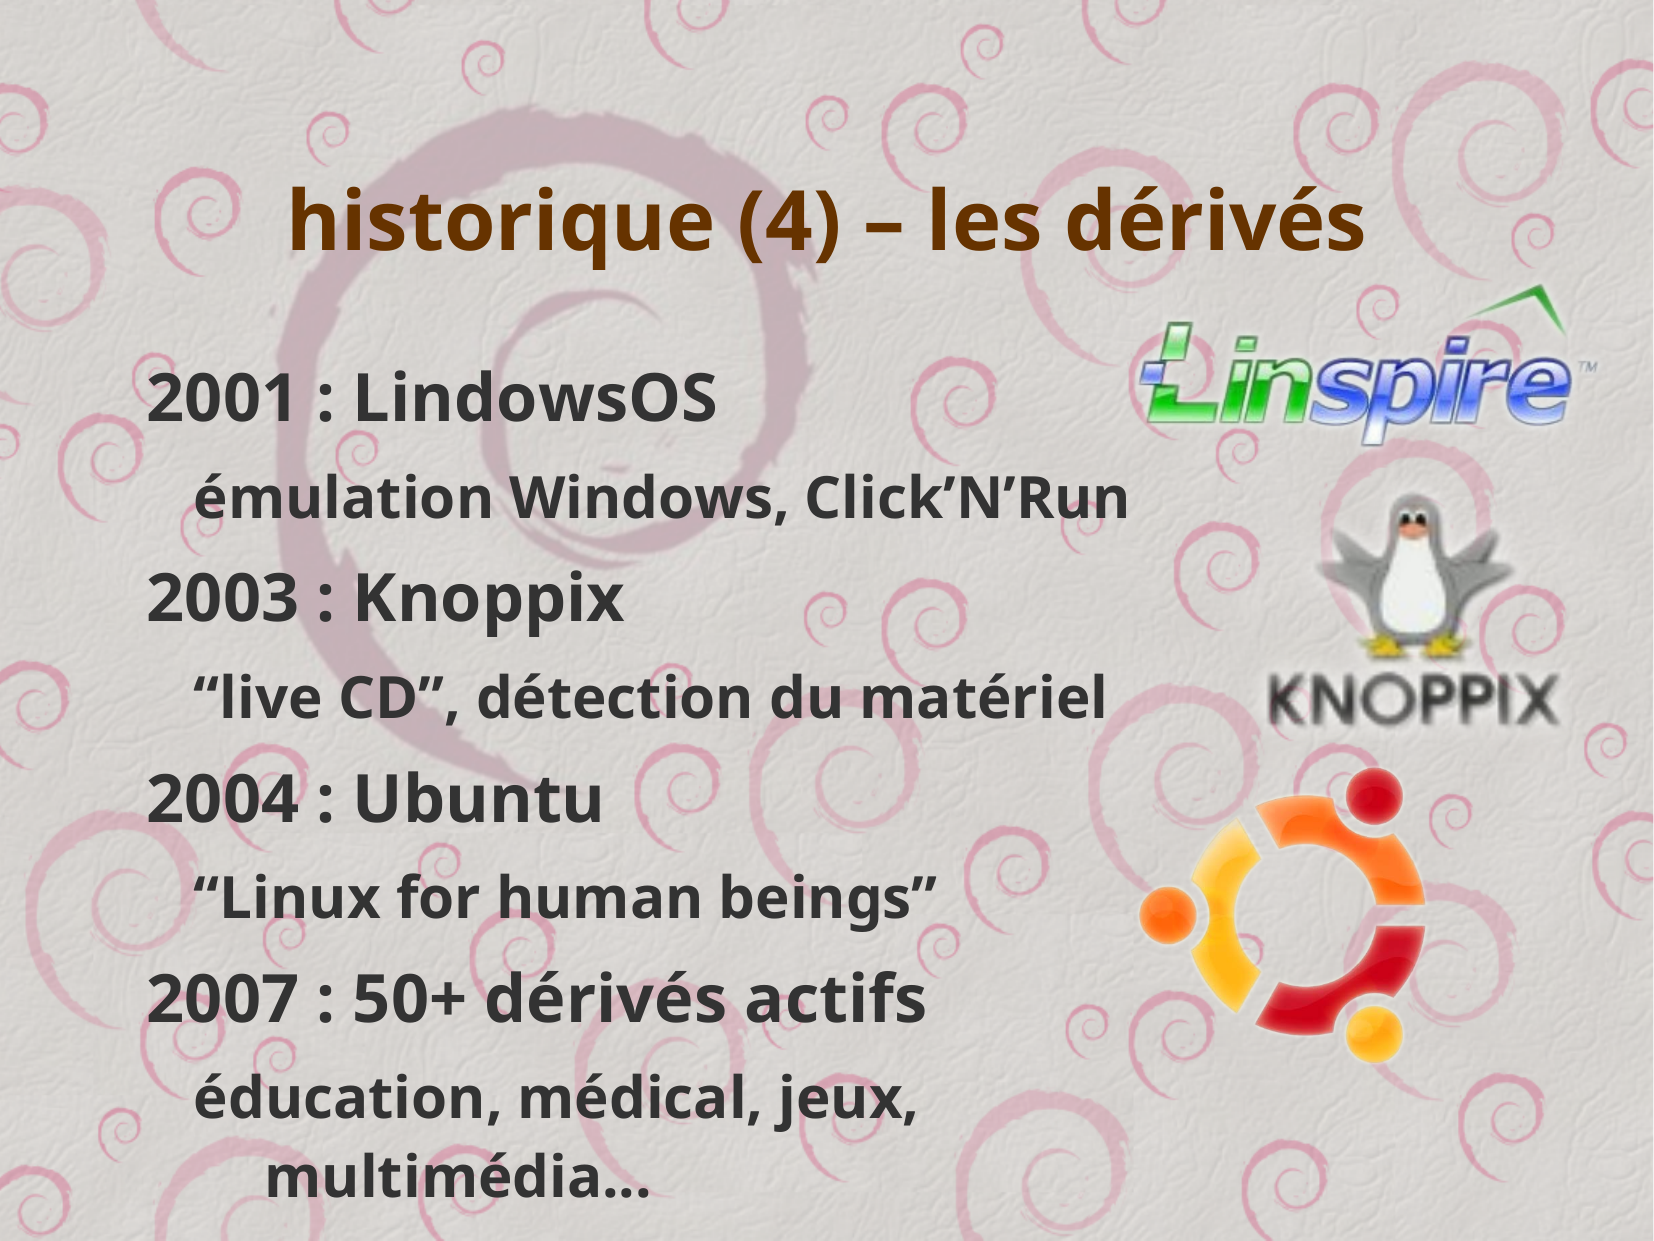

# historique (4) – les dérivés
2001 : LindowsOS
émulation Windows, Click’N’Run
2003 : Knoppix
“live CD”, détection du matériel
2004 : Ubuntu
“Linux for human beings”
2007 : 50+ dérivés actifs
éducation, médical, jeux,
multimédia...